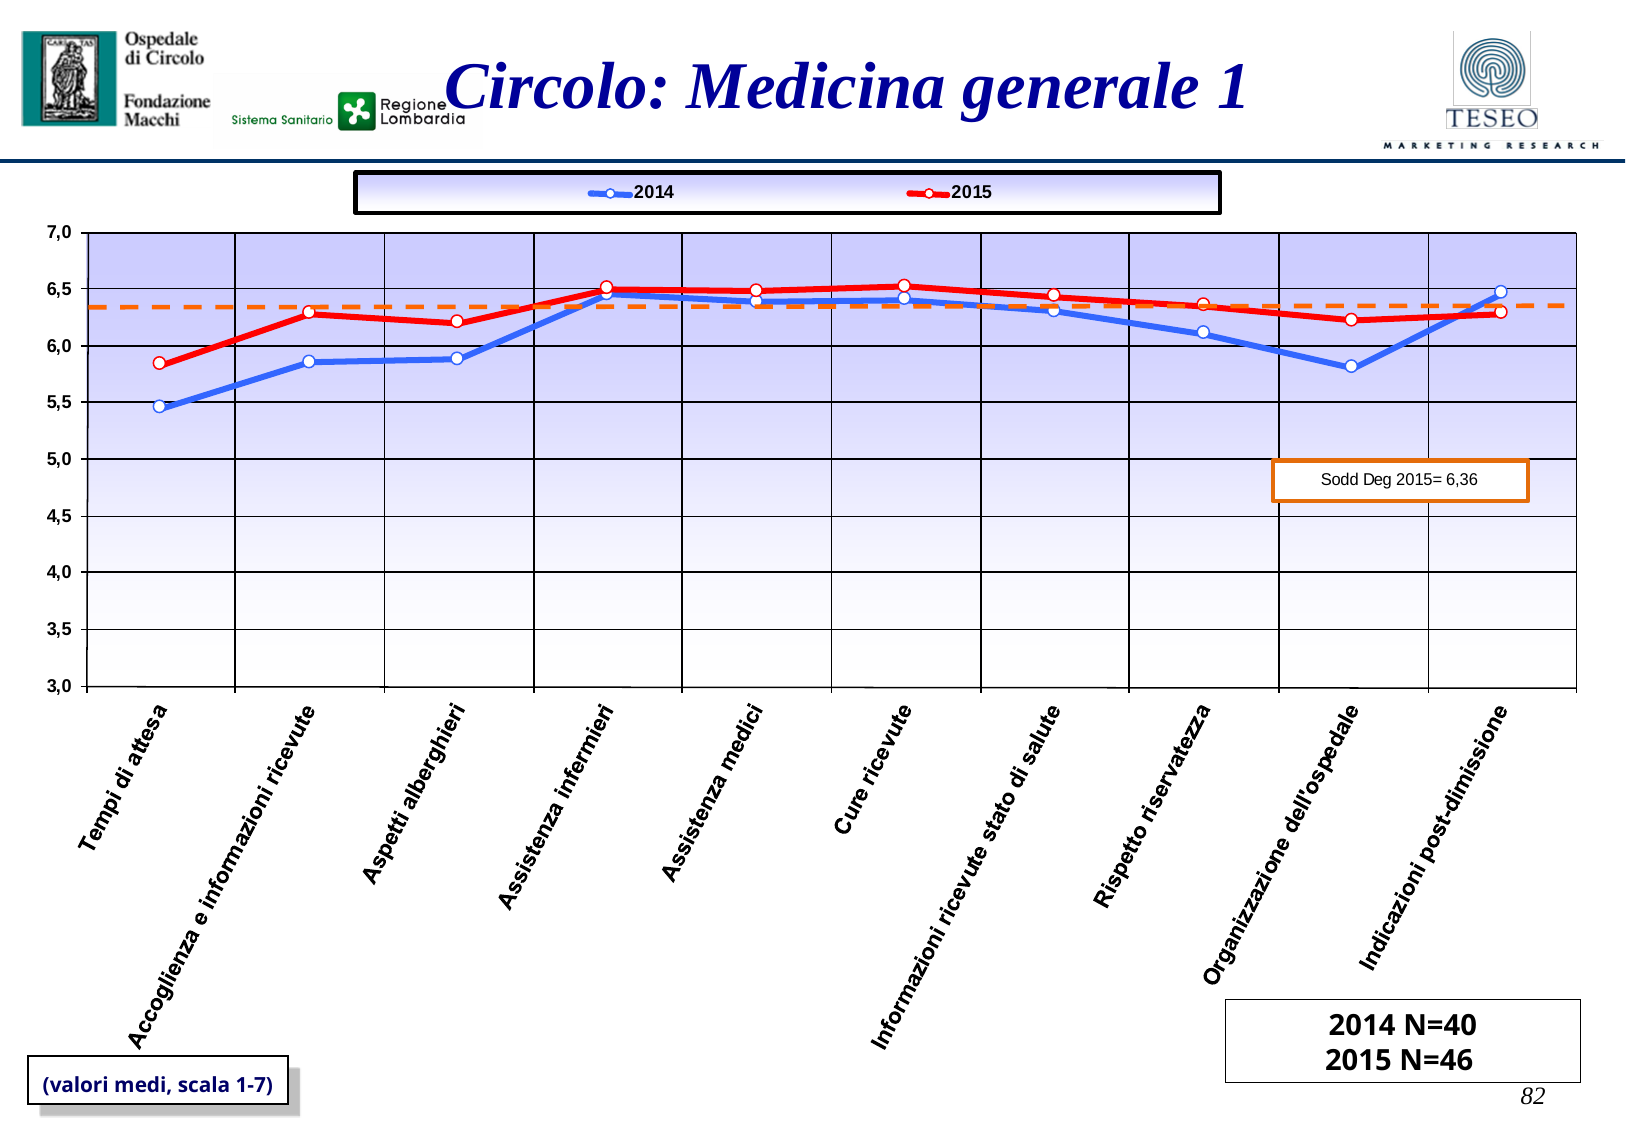

Circolo: Medicina generale 1
2014 N=40
2015 N=46
(valori medi, scala 1-7)